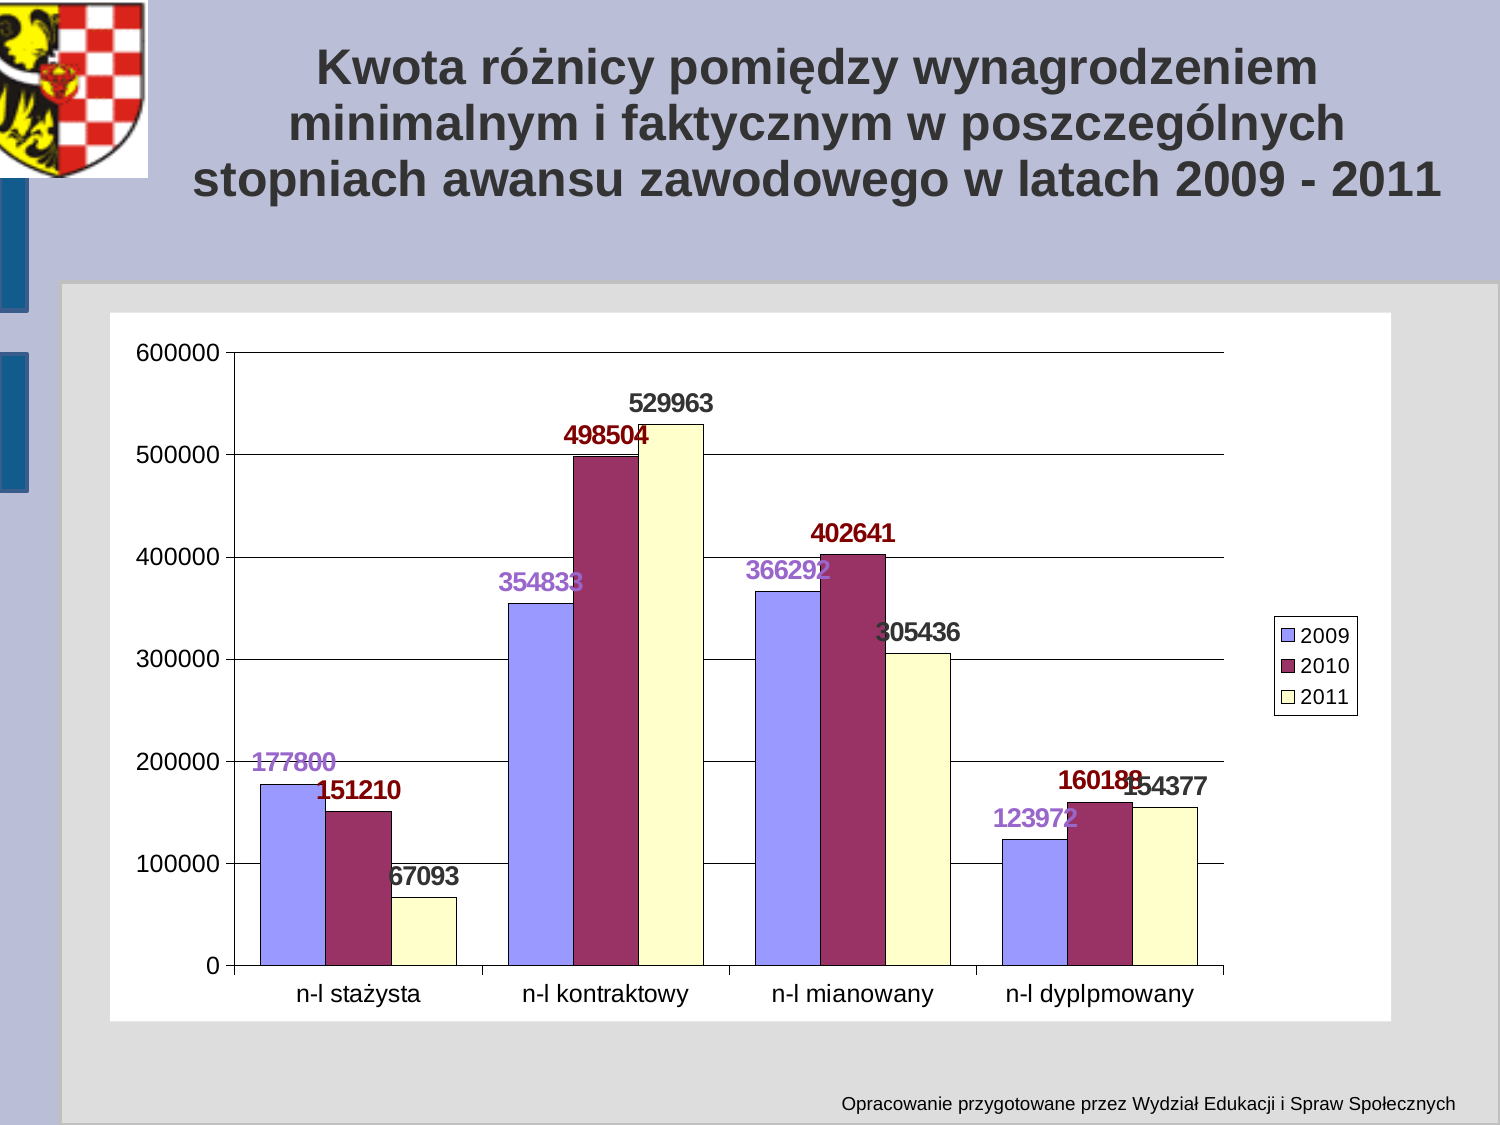

# Kwota różnicy pomiędzy wynagrodzeniem minimalnym i faktycznym w poszczególnych stopniach awansu zawodowego w latach 2009 - 2011
### Chart
| Category | 2009 | 2010 | 2011 |
|---|---|---|---|
| n-l stażysta | 177800.0 | 151210.0 | 67093.0 |
| n-l kontraktowy | 354833.0 | 498504.0 | 529963.0 |
| n-l mianowany | 366292.0 | 402641.0 | 305436.0 |
| n-l dyplpmowany | 123972.0 | 160188.0 | 154377.0 |Opracowanie przygotowane przez Wydział Edukacji i Spraw Społecznych